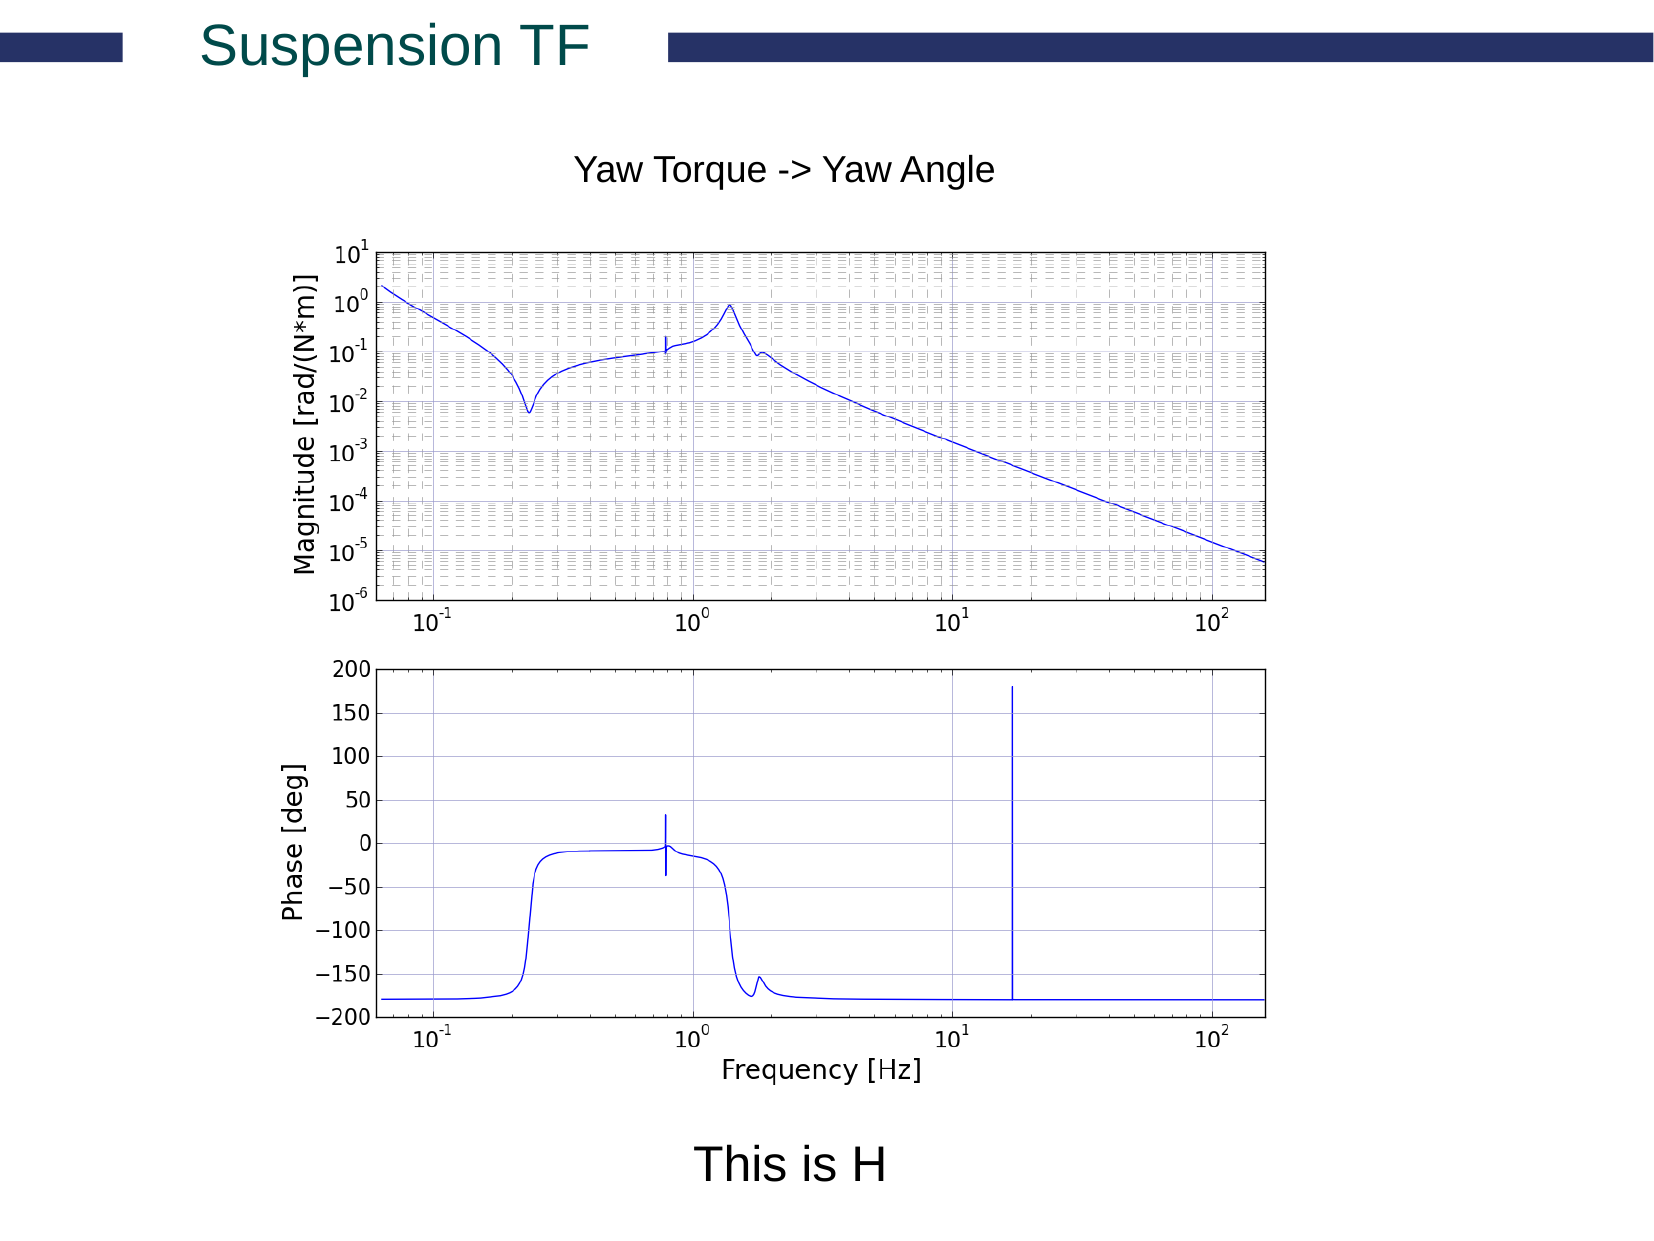

# Suspension TF
Yaw Torque -> Yaw Angle
This is H